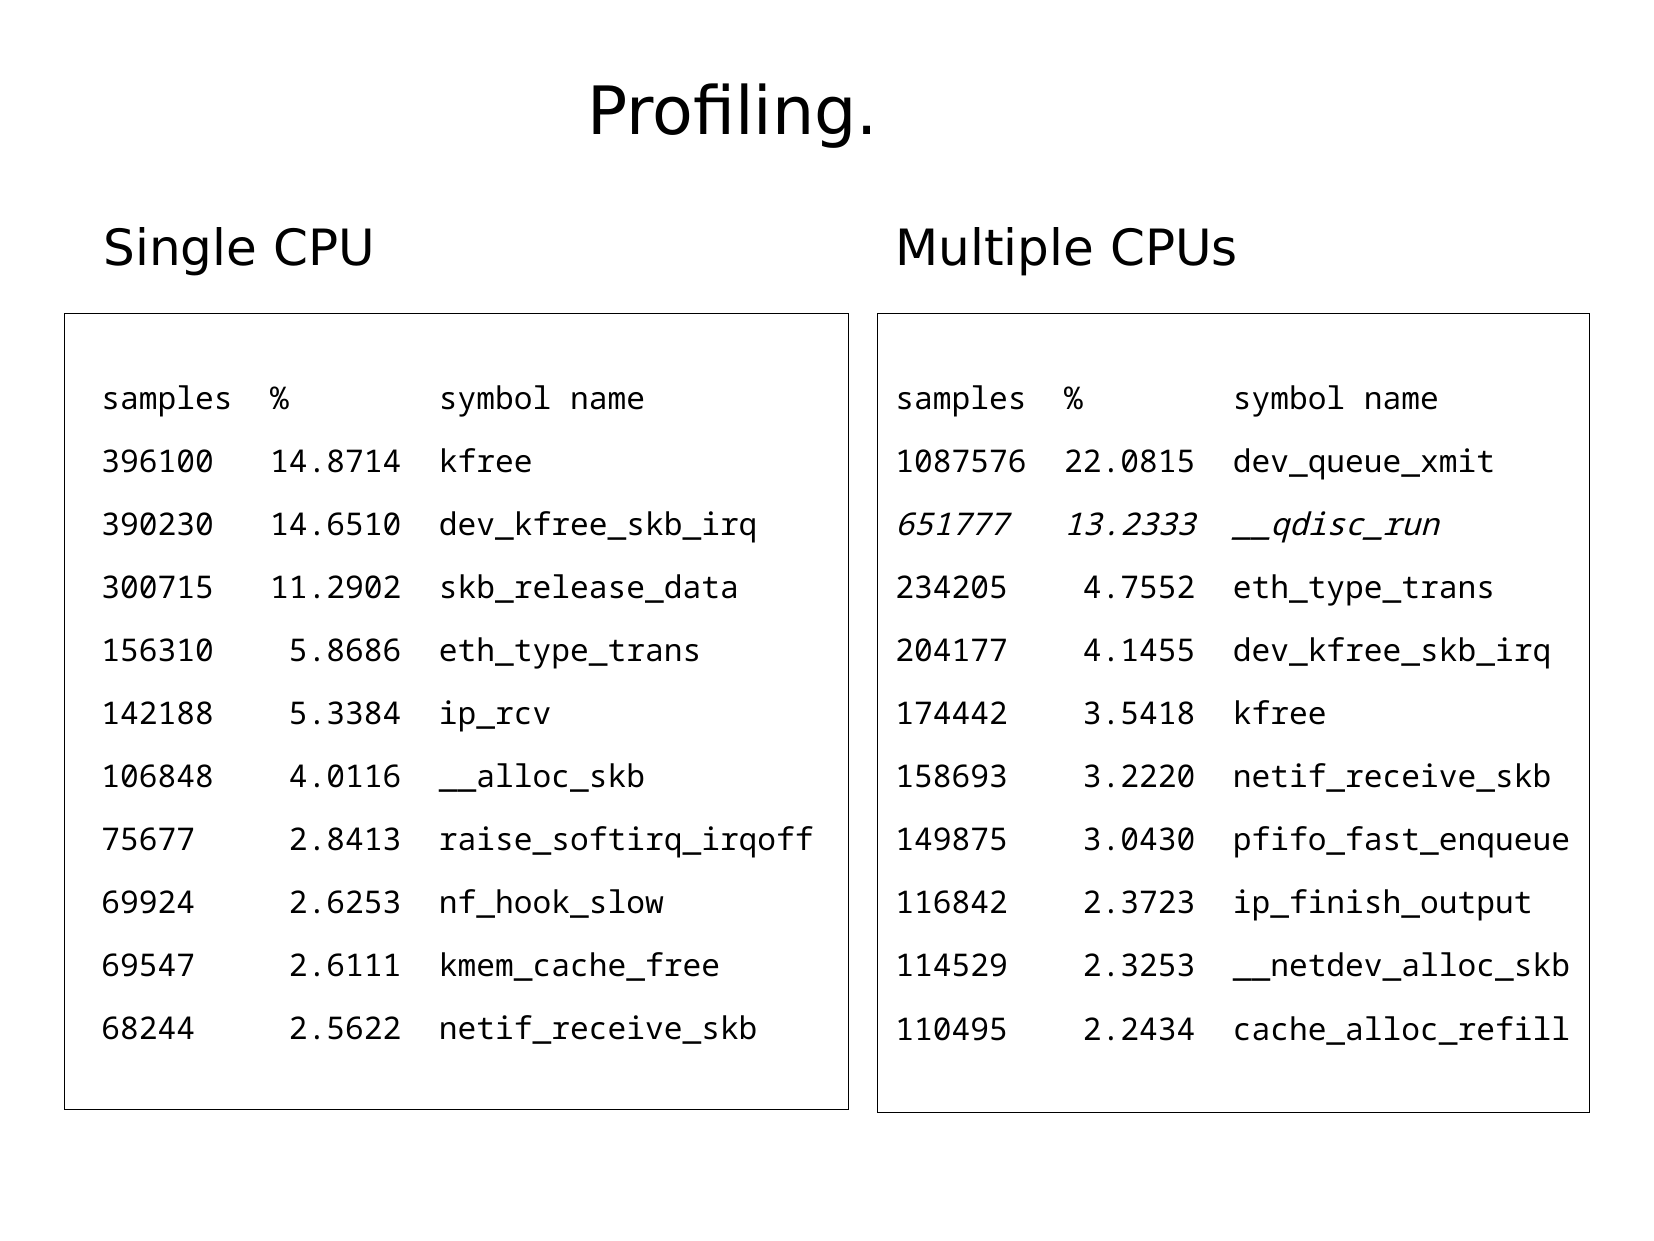

# Profiling.
Single CPU
Multiple CPUs
 samples % symbol name
 396100 14.8714 kfree
 390230 14.6510 dev_kfree_skb_irq
 300715 11.2902 skb_release_data
 156310 5.8686 eth_type_trans
 142188 5.3384 ip_rcv
 106848 4.0116 __alloc_skb
 75677 2.8413 raise_softirq_irqoff
 69924 2.6253 nf_hook_slow
 69547 2.6111 kmem_cache_free
 68244 2.5622 netif_receive_skb
samples % symbol name
1087576 22.0815 dev_queue_xmit
651777 13.2333 __qdisc_run
234205 4.7552 eth_type_trans
204177 4.1455 dev_kfree_skb_irq
174442 3.5418 kfree
158693 3.2220 netif_receive_skb
149875 3.0430 pfifo_fast_enqueue
116842 2.3723 ip_finish_output
114529 2.3253 __netdev_alloc_skb
110495 2.2434 cache_alloc_refill